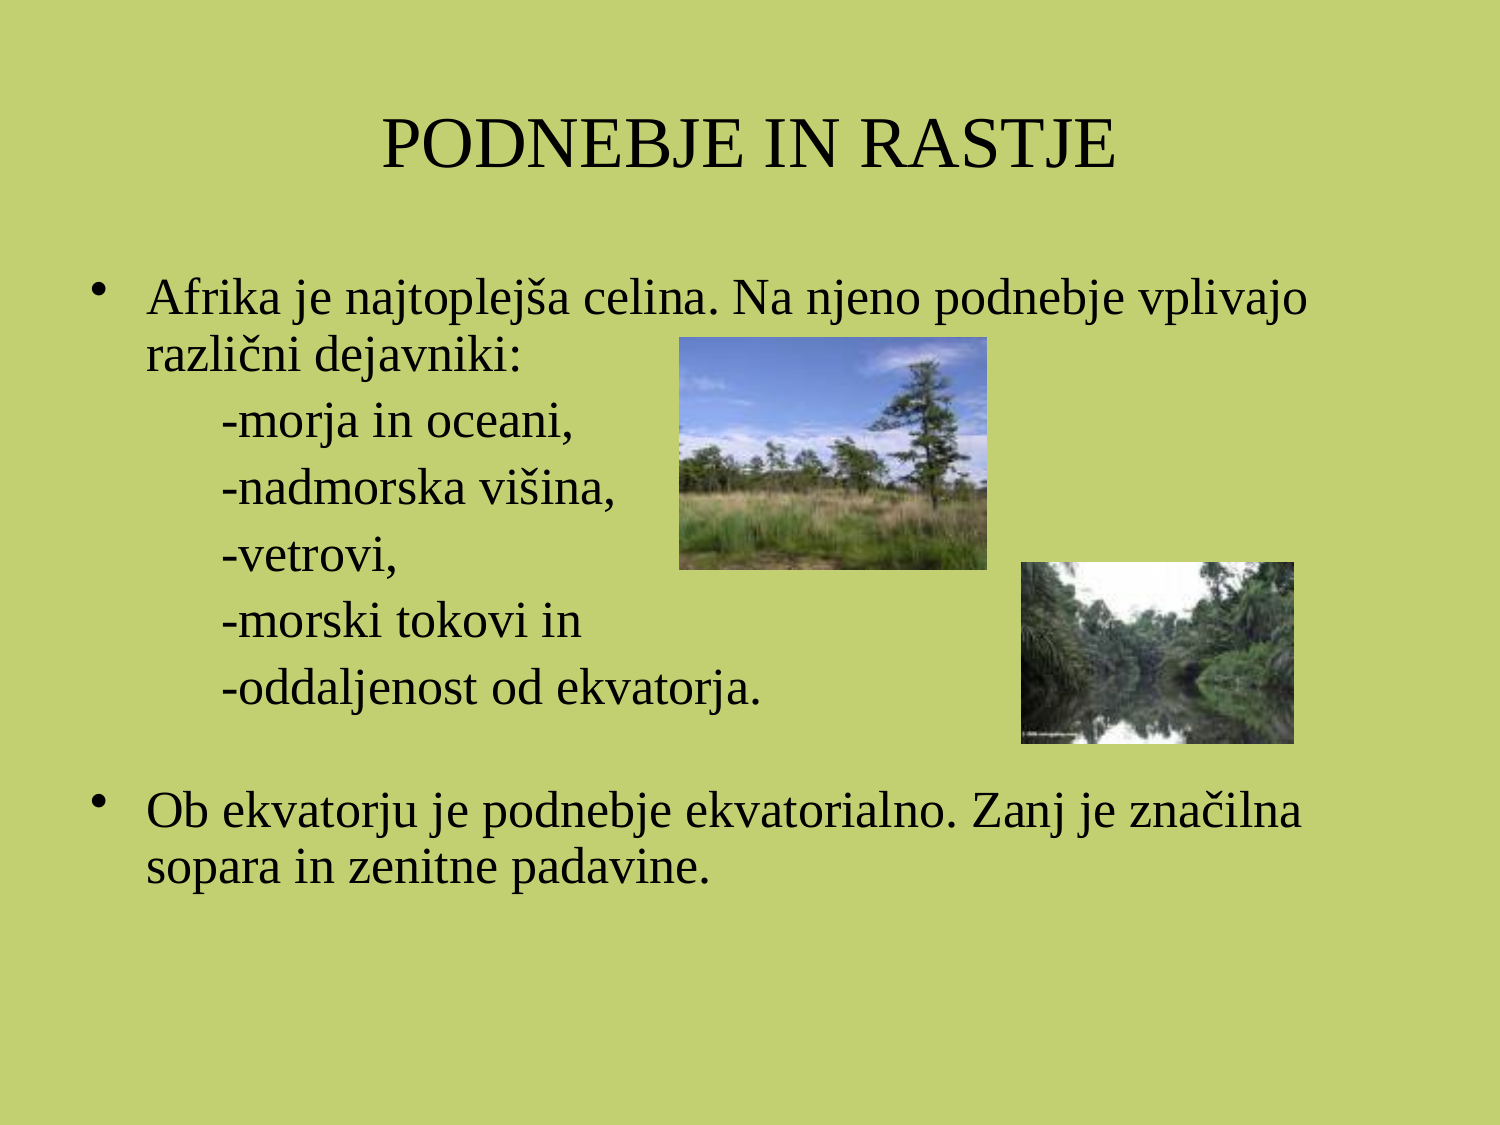

# PODNEBJE IN RASTJE
Afrika je najtoplejša celina. Na njeno podnebje vplivajo različni dejavniki:
		-morja in oceani,
		-nadmorska višina,
		-vetrovi,
		-morski tokovi in
		-oddaljenost od ekvatorja.
Ob ekvatorju je podnebje ekvatorialno. Zanj je značilna sopara in zenitne padavine.